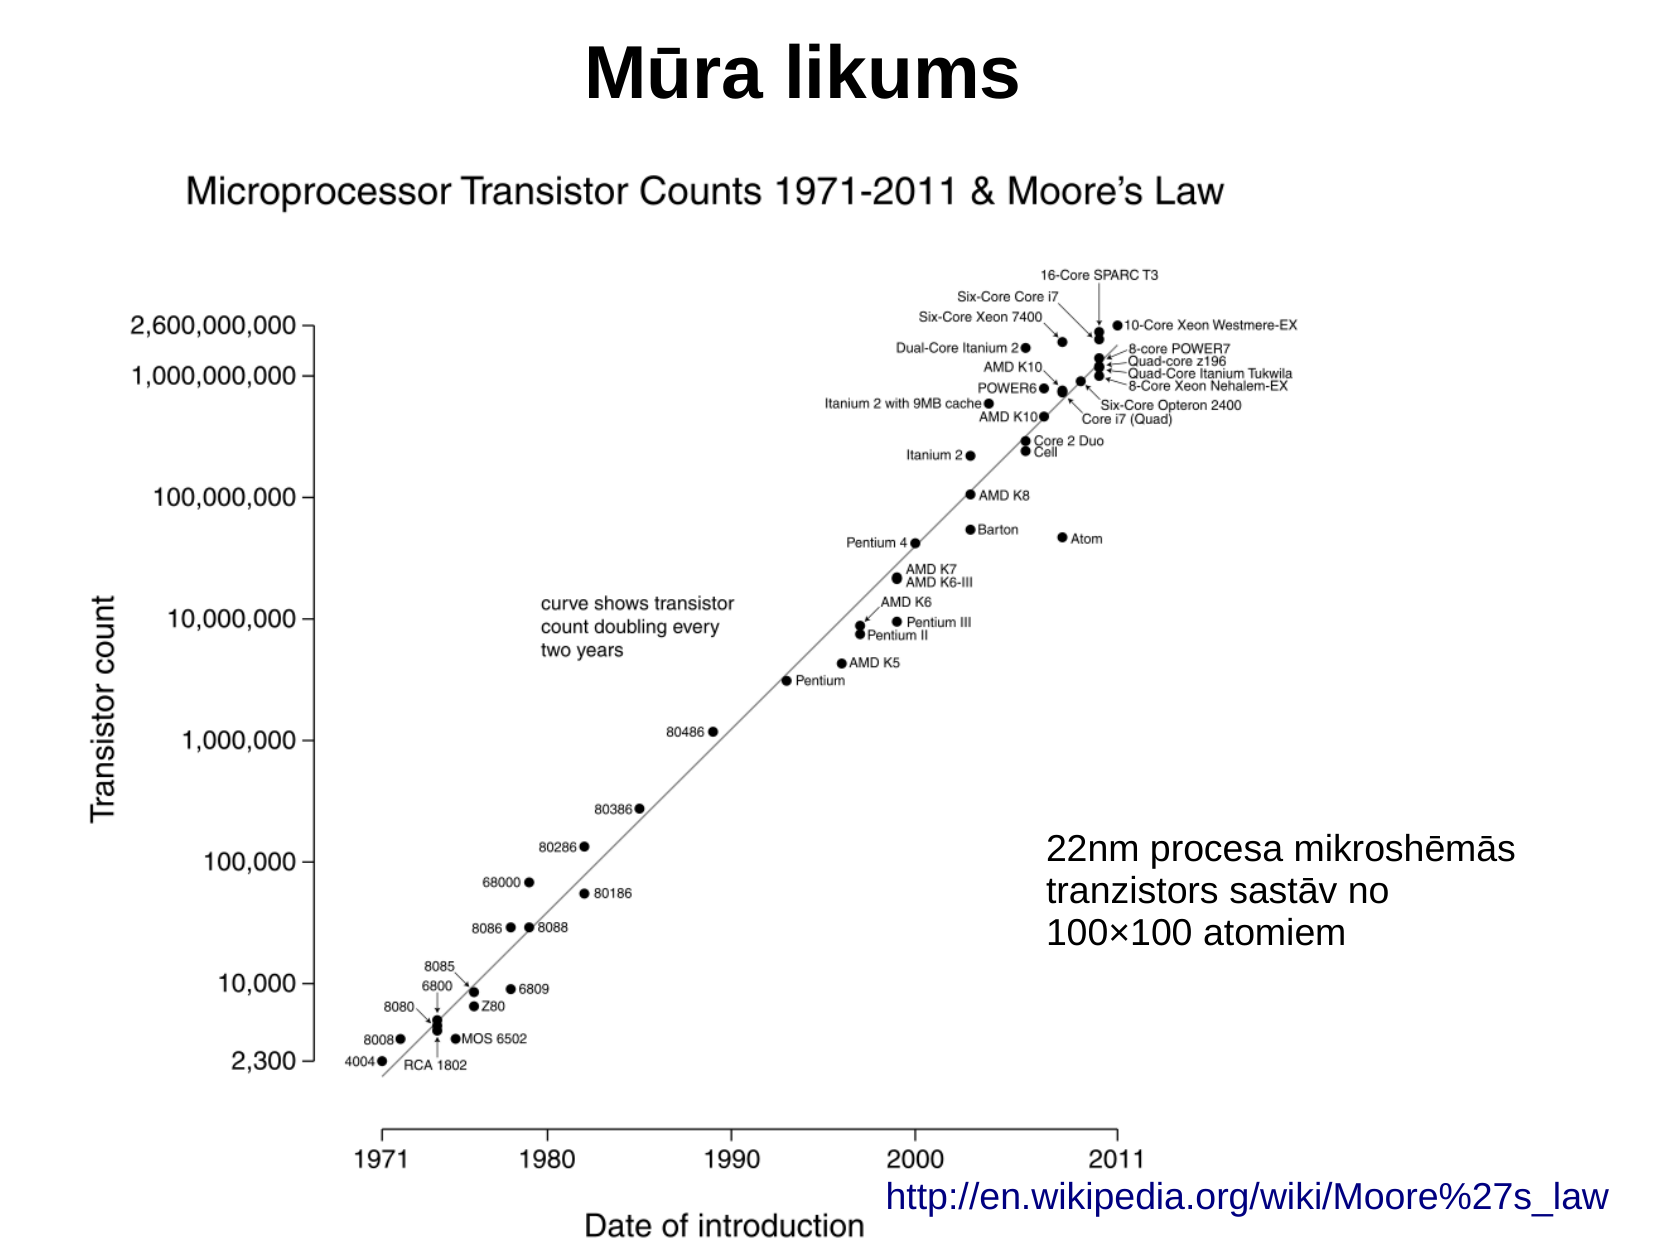

# Mūra likums
22nm procesa mikroshēmās tranzistors sastāv no 100×100 atomiem
http://en.wikipedia.org/wiki/Moore%27s_law